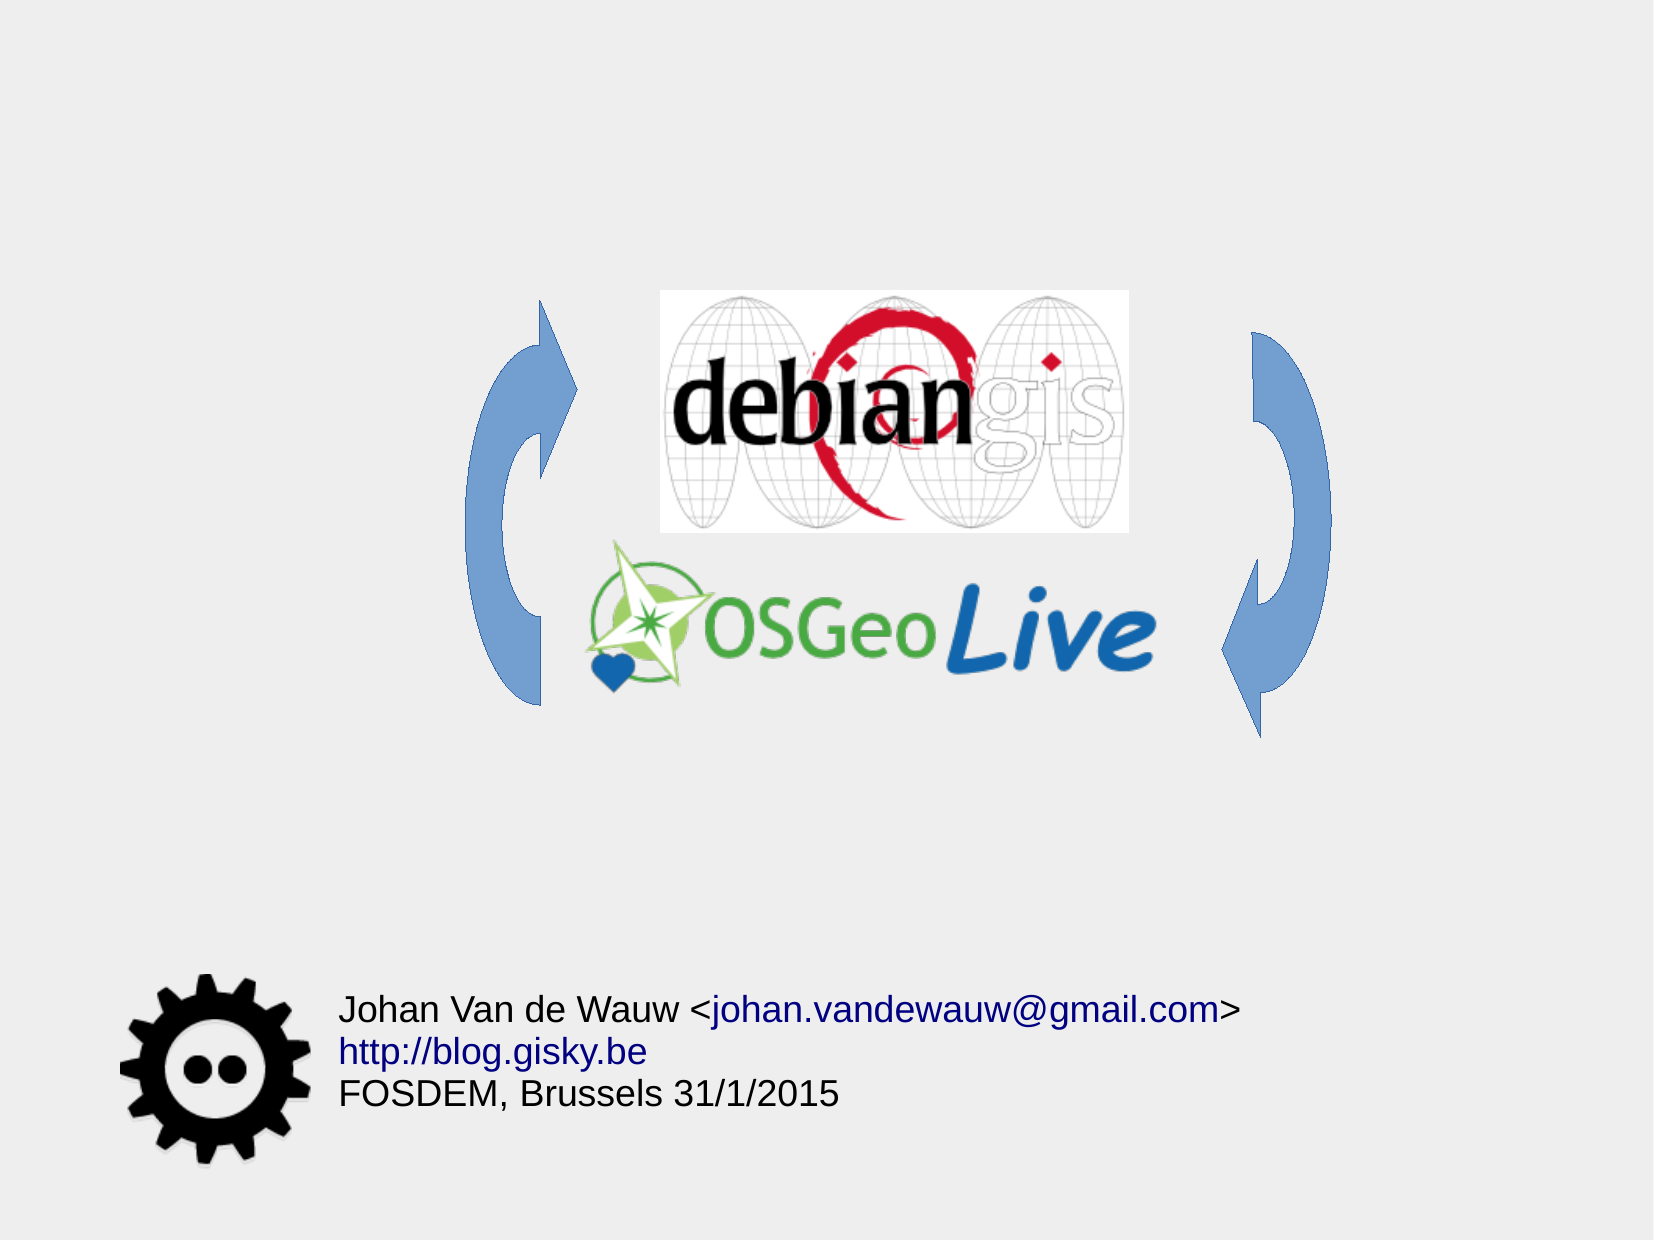

Johan Van de Wauw <johan.vandewauw@gmail.com>
http://blog.gisky.be
FOSDEM, Brussels 31/1/2015